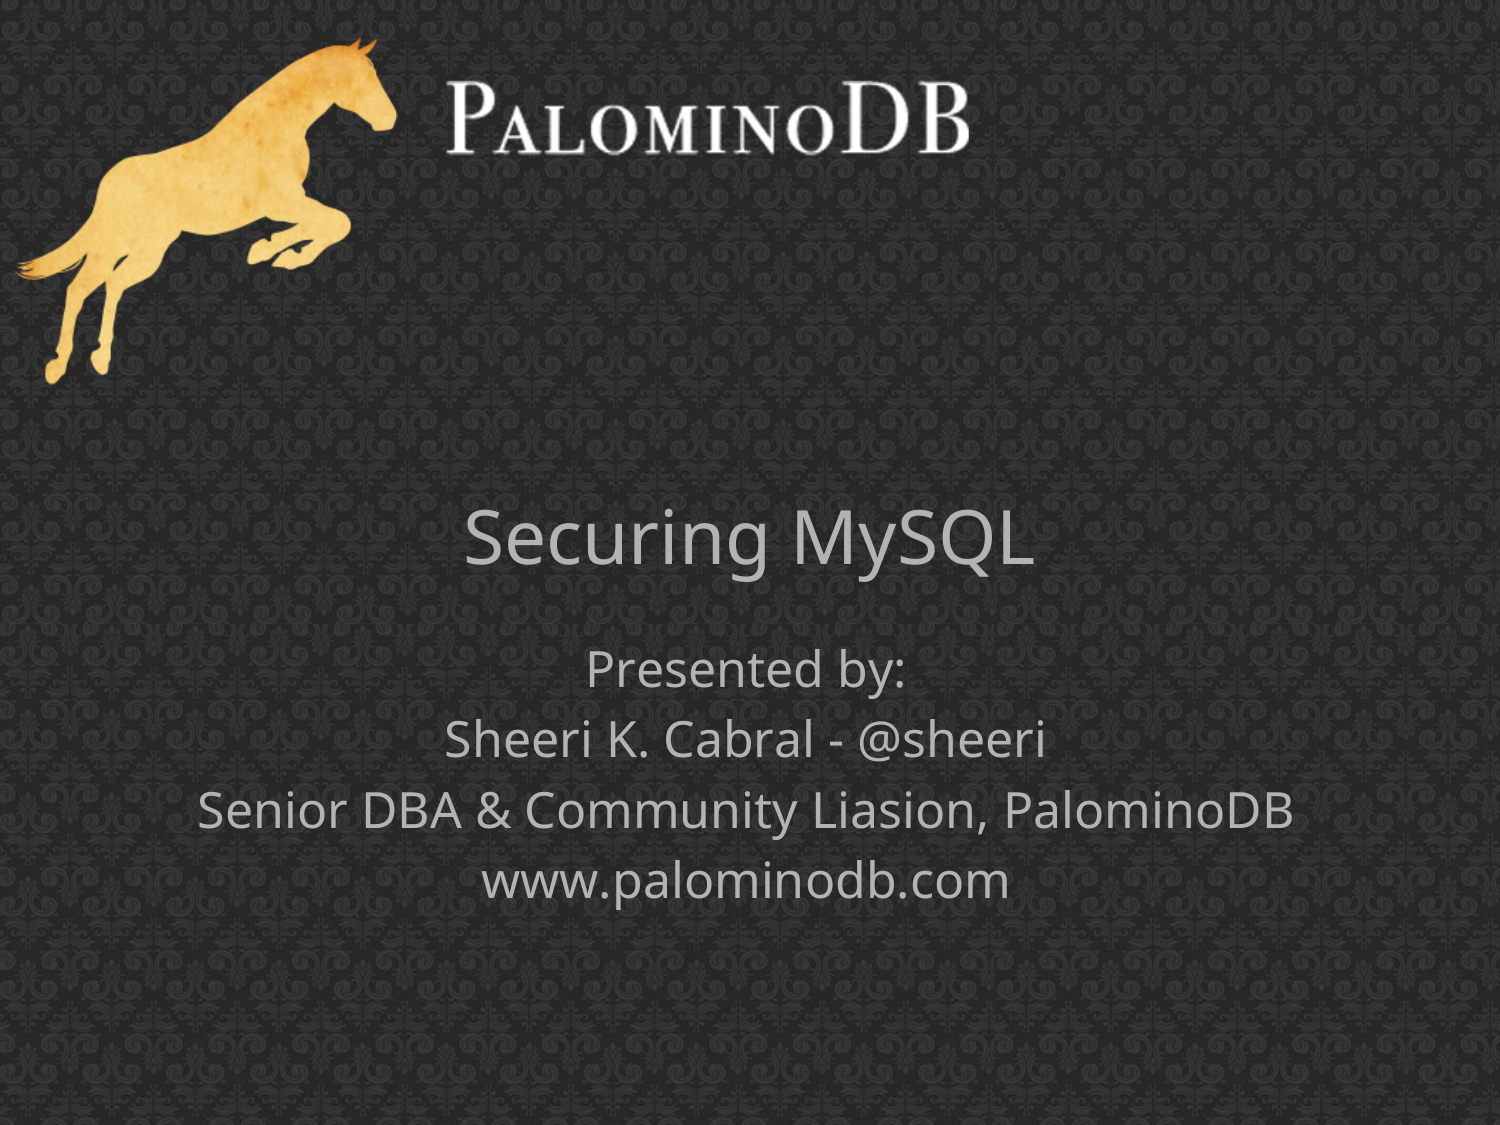

Securing MySQL
Presented by:
Sheeri K. Cabral - @sheeri
Senior DBA & Community Liasion, PalominoDB
www.palominodb.com